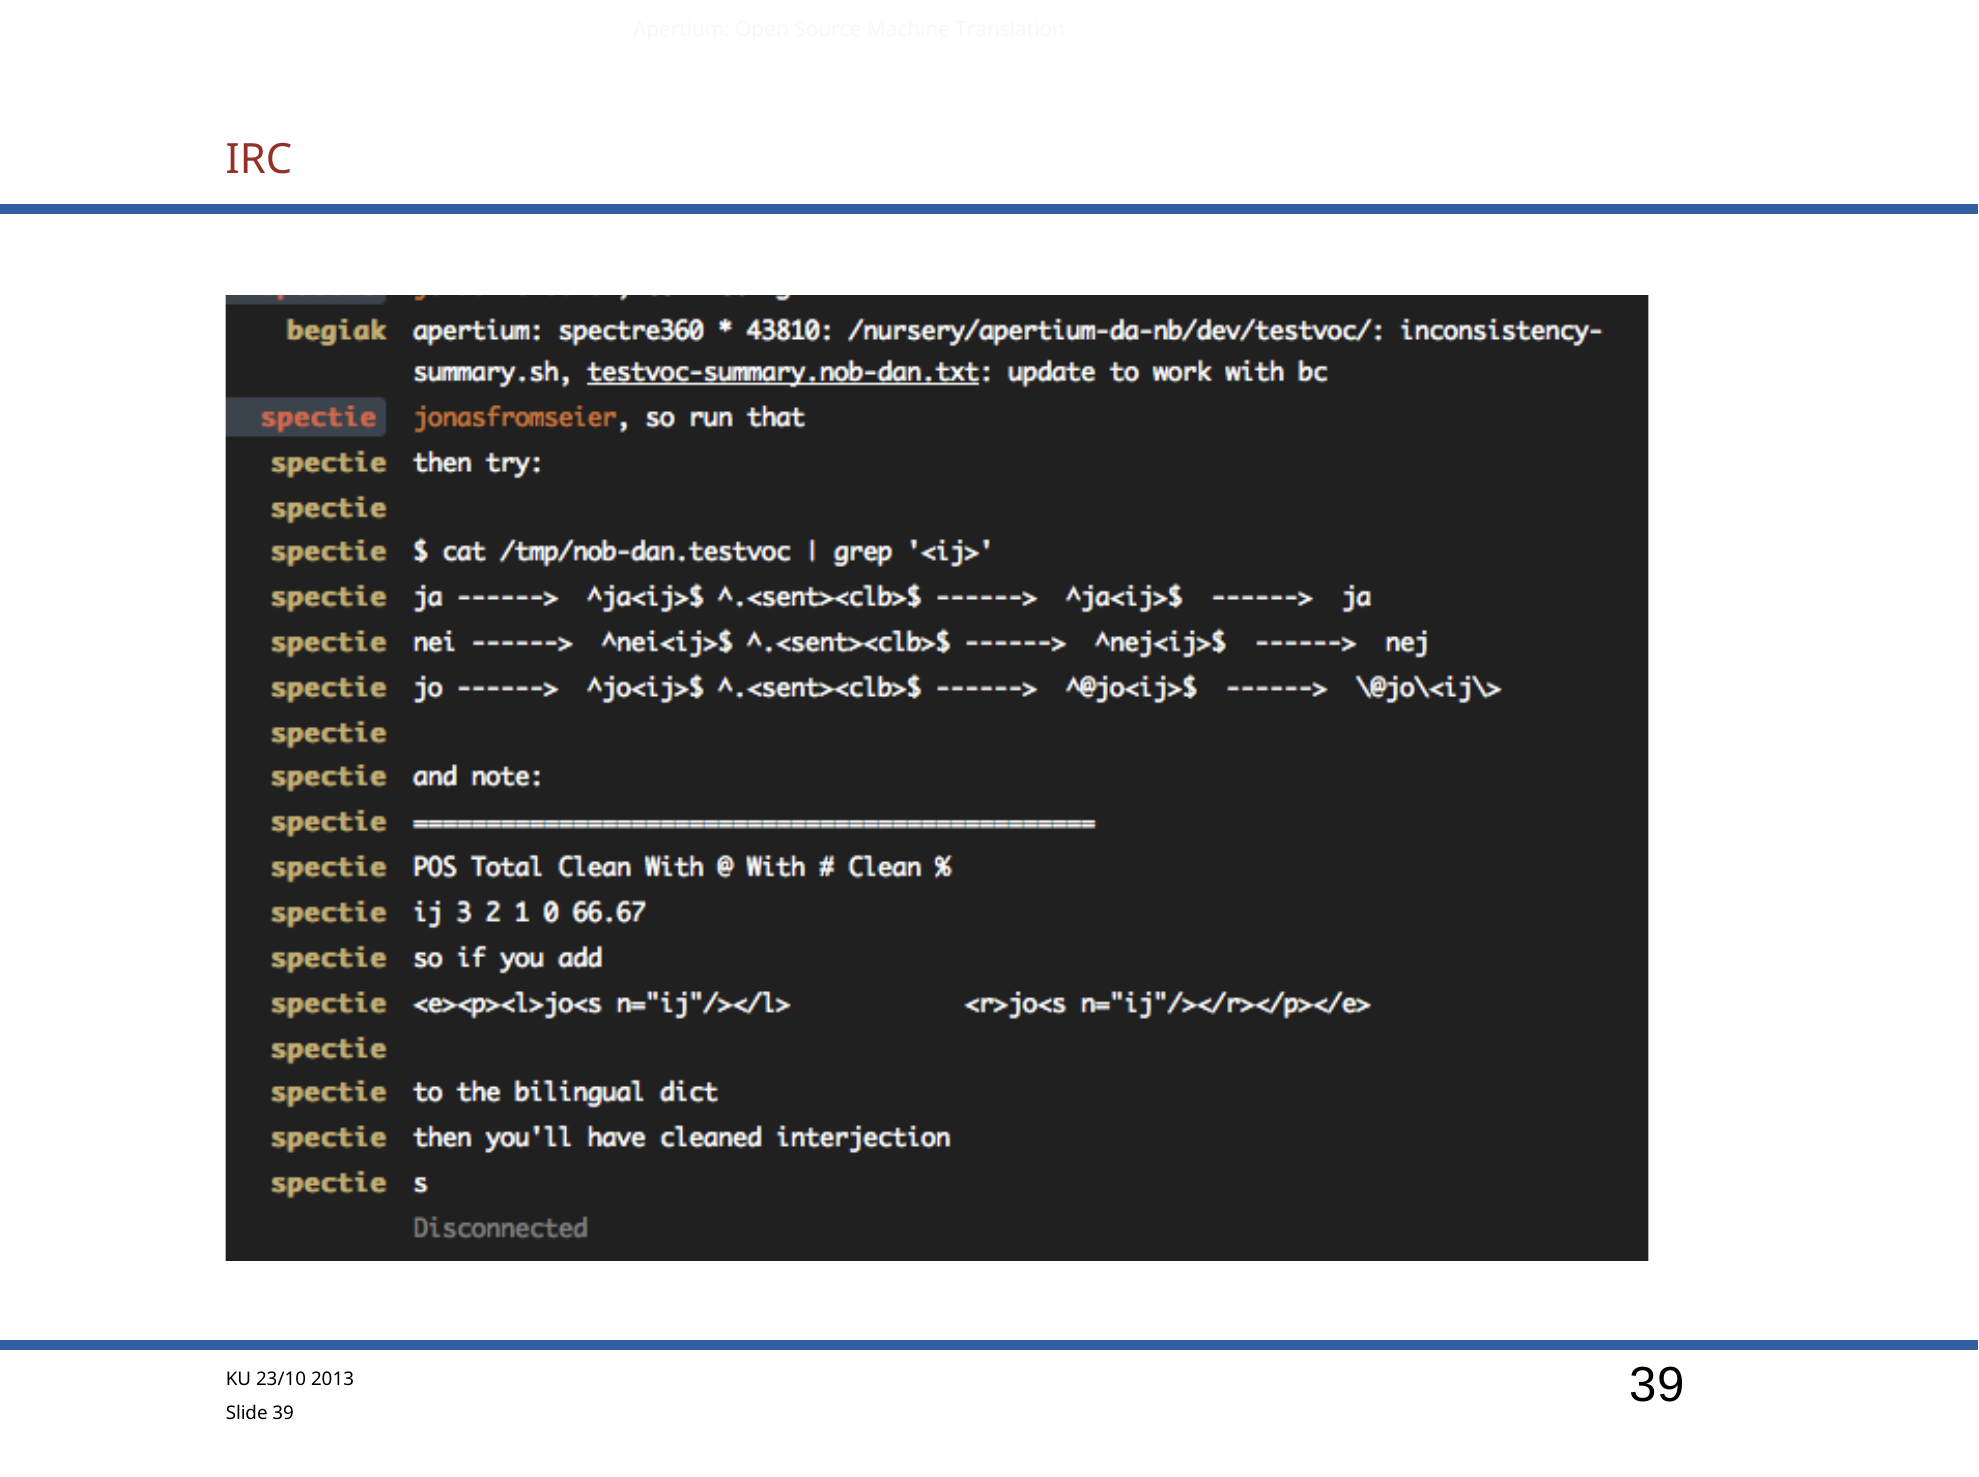

Apertium: Open Source Machine Translation
# IRC
KU 23/10 2013
Slide